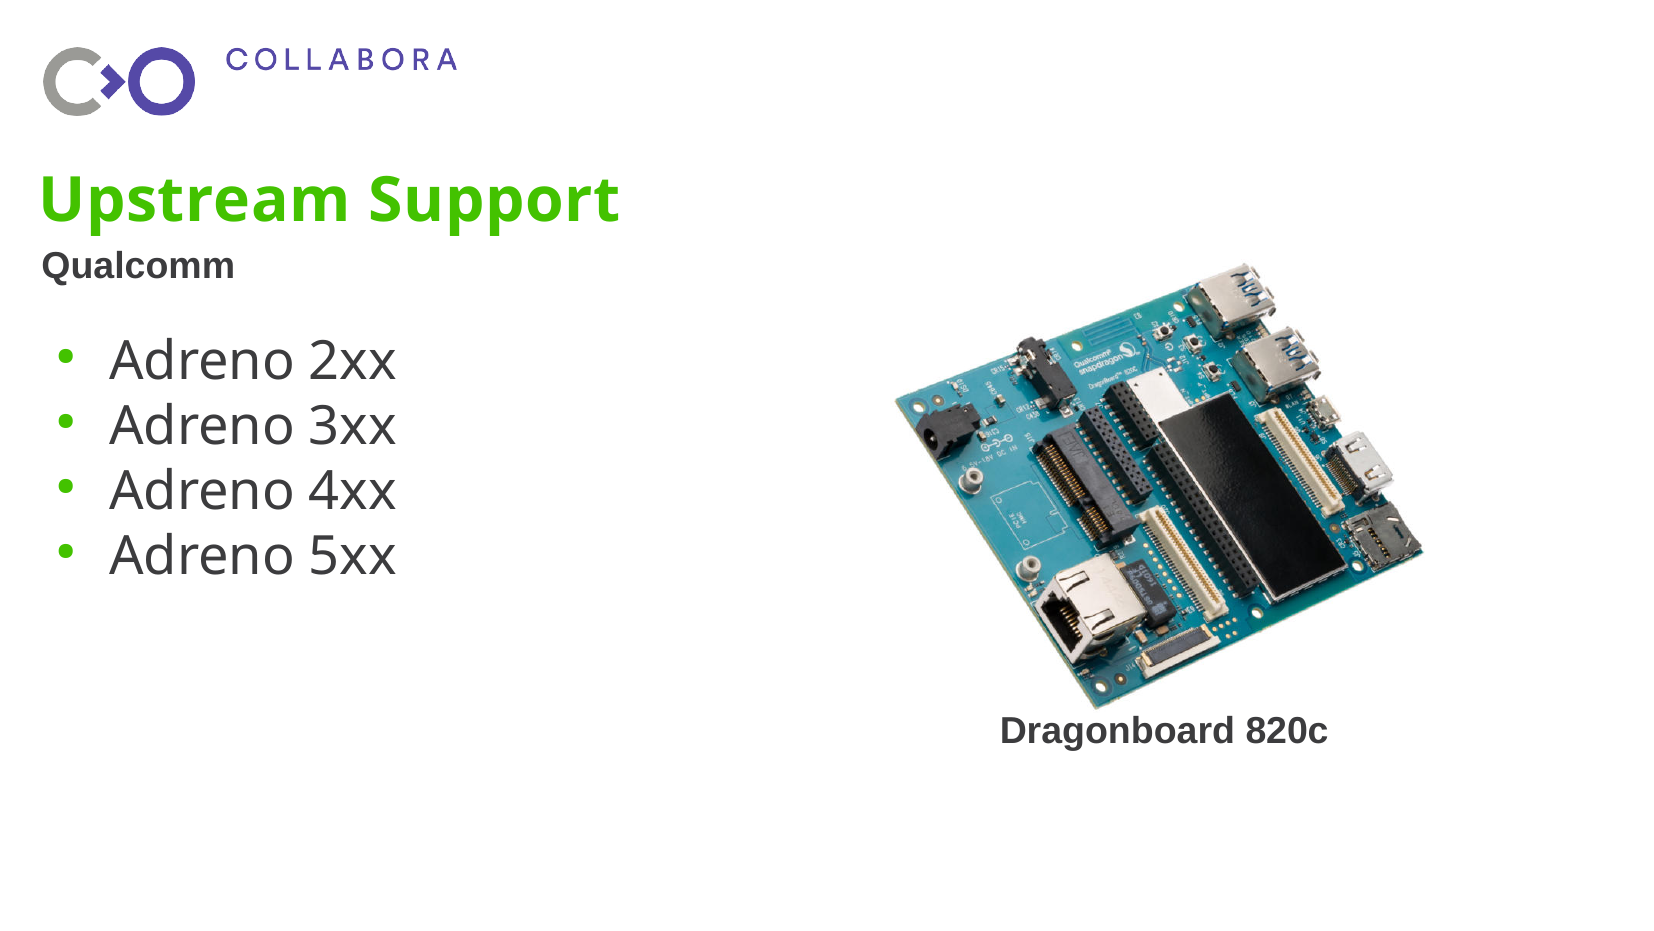

# Upstream Support
Qualcomm
Adreno 2xx
Adreno 3xx
Adreno 4xx
Adreno 5xx
Dragonboard 820c